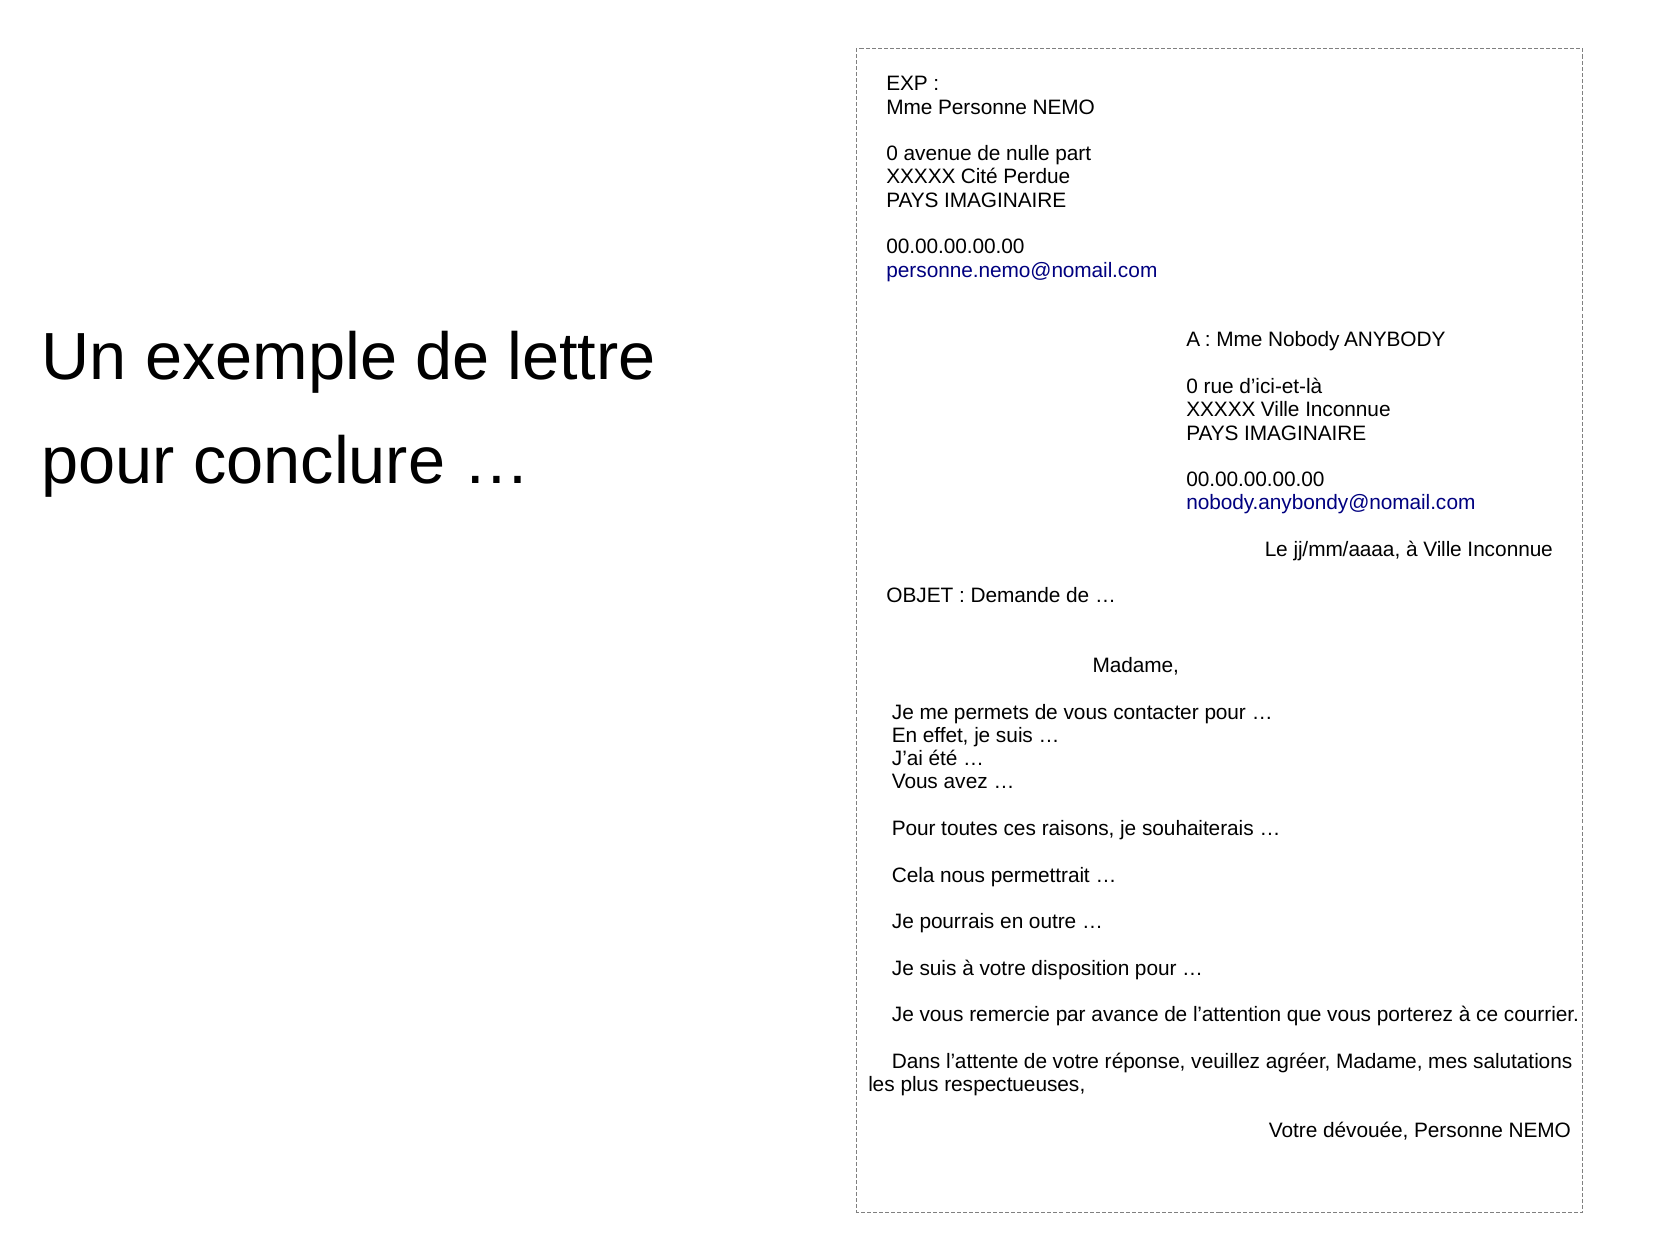

# EXP :
Mme Personne NEMO
0 avenue de nulle part
XXXXX Cité Perdue
PAYS IMAGINAIRE
00.00.00.00.00
personne.nemo@nomail.com
A : Mme Nobody ANYBODY
0 rue d’ici-et-là
XXXXX Ville Inconnue
PAYS IMAGINAIRE
00.00.00.00.00
nobody.anybondy@nomail.com
Le jj/mm/aaaa, à Ville Inconnue
OBJET : Demande de …
Madame,
Je me permets de vous contacter pour …
En effet, je suis …
J’ai été …
Vous avez …
Pour toutes ces raisons, je souhaiterais …
Cela nous permettrait …
Je pourrais en outre …
Je suis à votre disposition pour …
Je vous remercie par avance de l’attention que vous porterez à ce courrier.
Dans l’attente de votre réponse, veuillez agréer, Madame, mes salutations les plus respectueuses,
Votre dévouée, Personne NEMO
Un exemple de lettre
pour conclure …